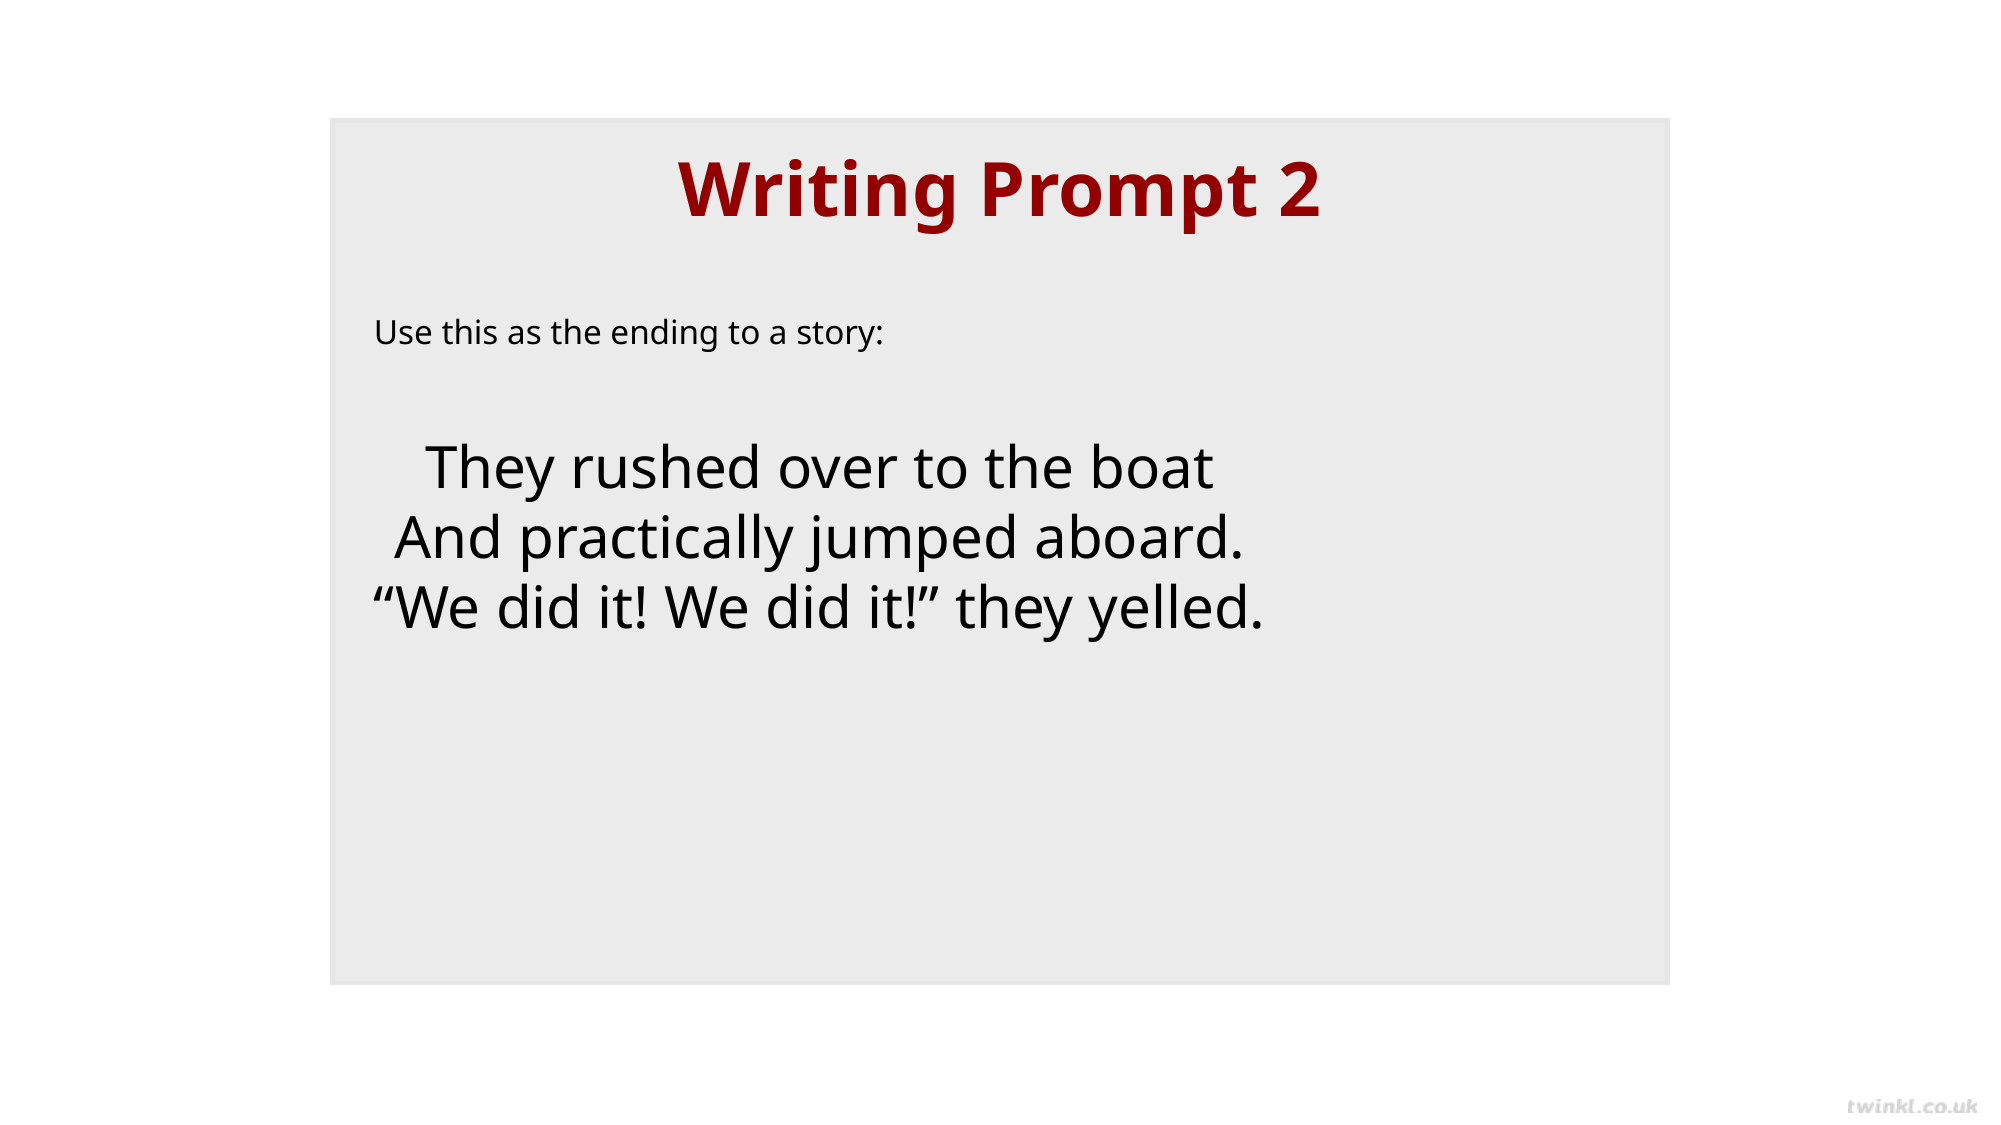

Writing Prompt 2
Use this as the ending to a story:
They rushed over to the boat
And practically jumped aboard.
“We did it! We did it!” they yelled.